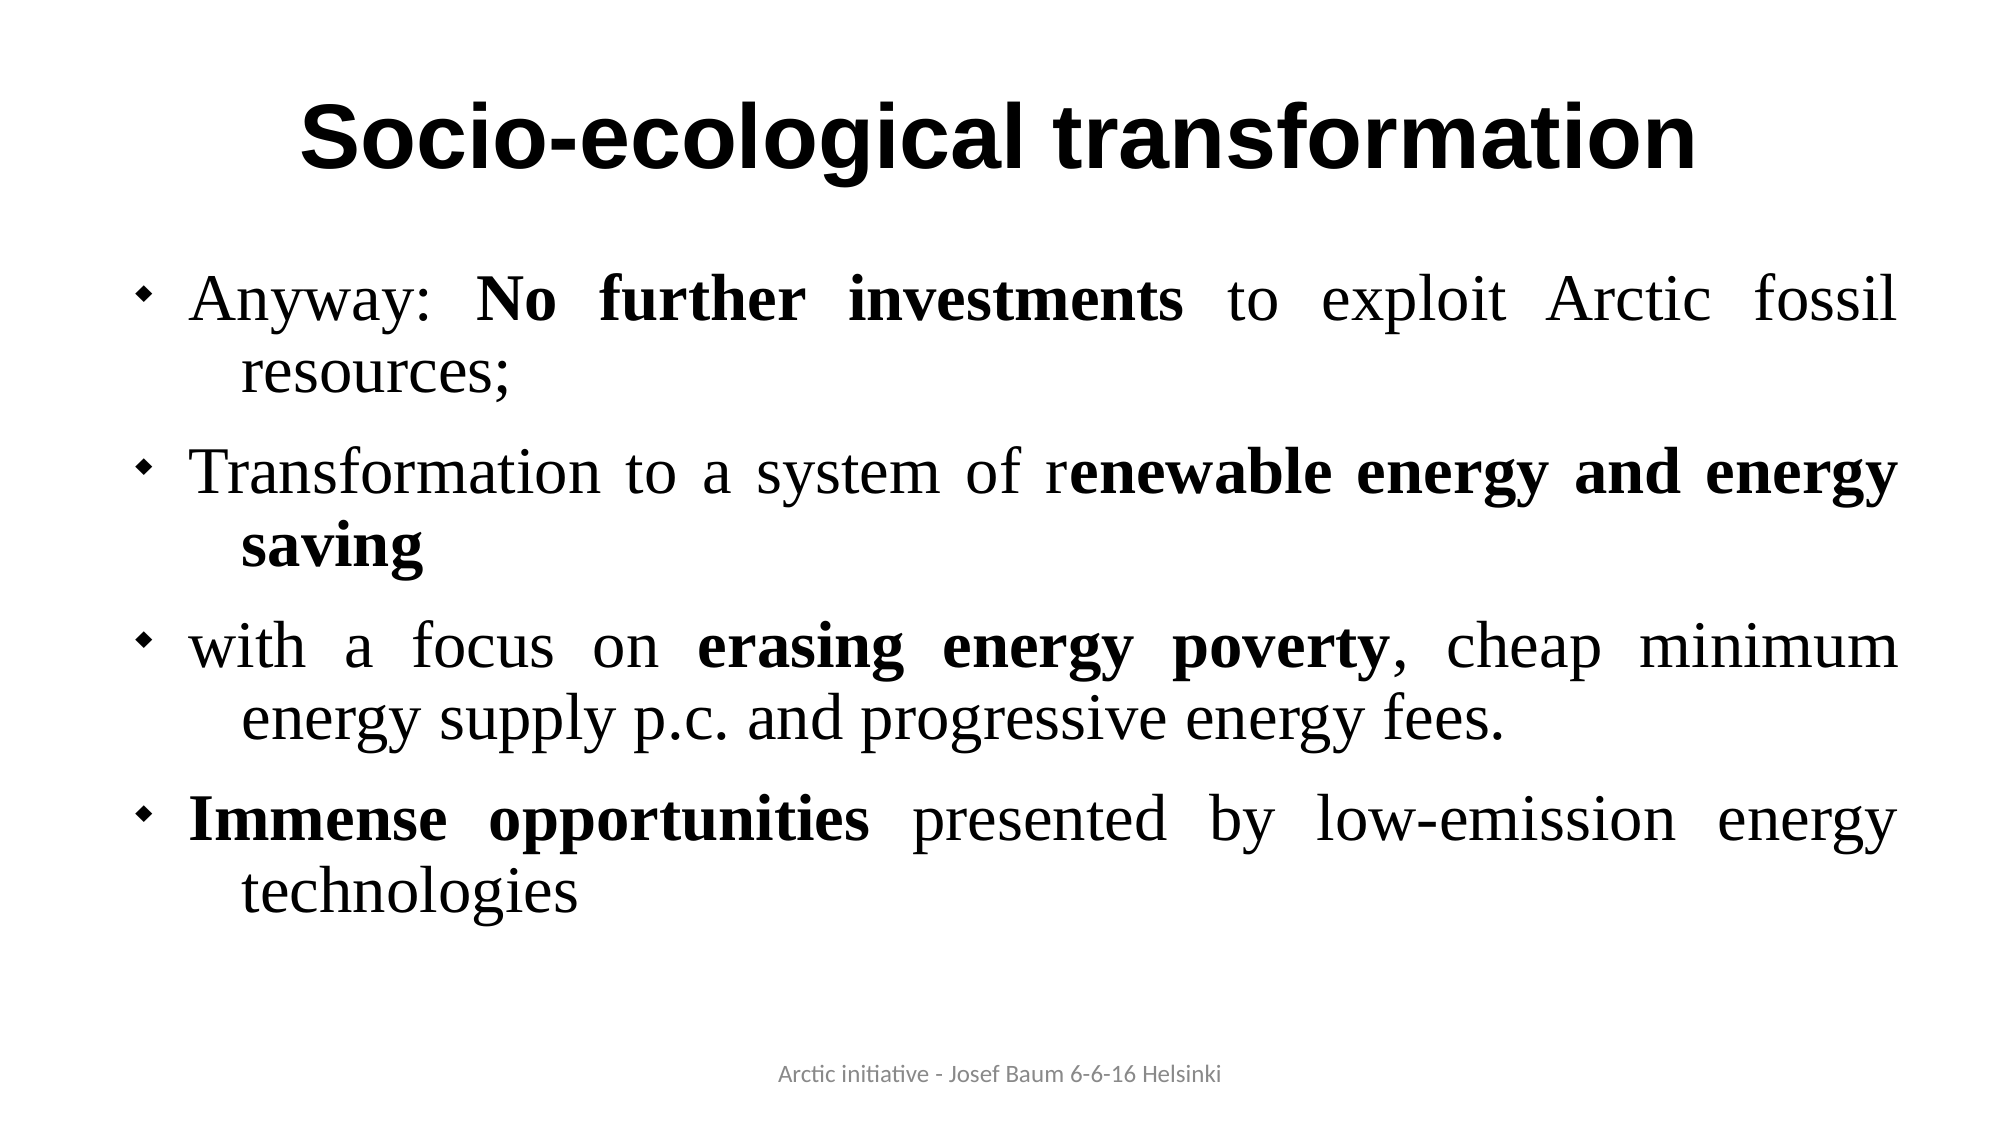

# Socio-ecological transformation
Anyway: No further investments to exploit Arctic fossil resources;
Transformation to a system of renewable energy and energy saving
with a focus on erasing energy poverty, cheap minimum energy supply p.c. and progressive energy fees.
Immense opportunities presented by low-emission energy technologies
Arctic initiative - Josef Baum 6-6-16 Helsinki